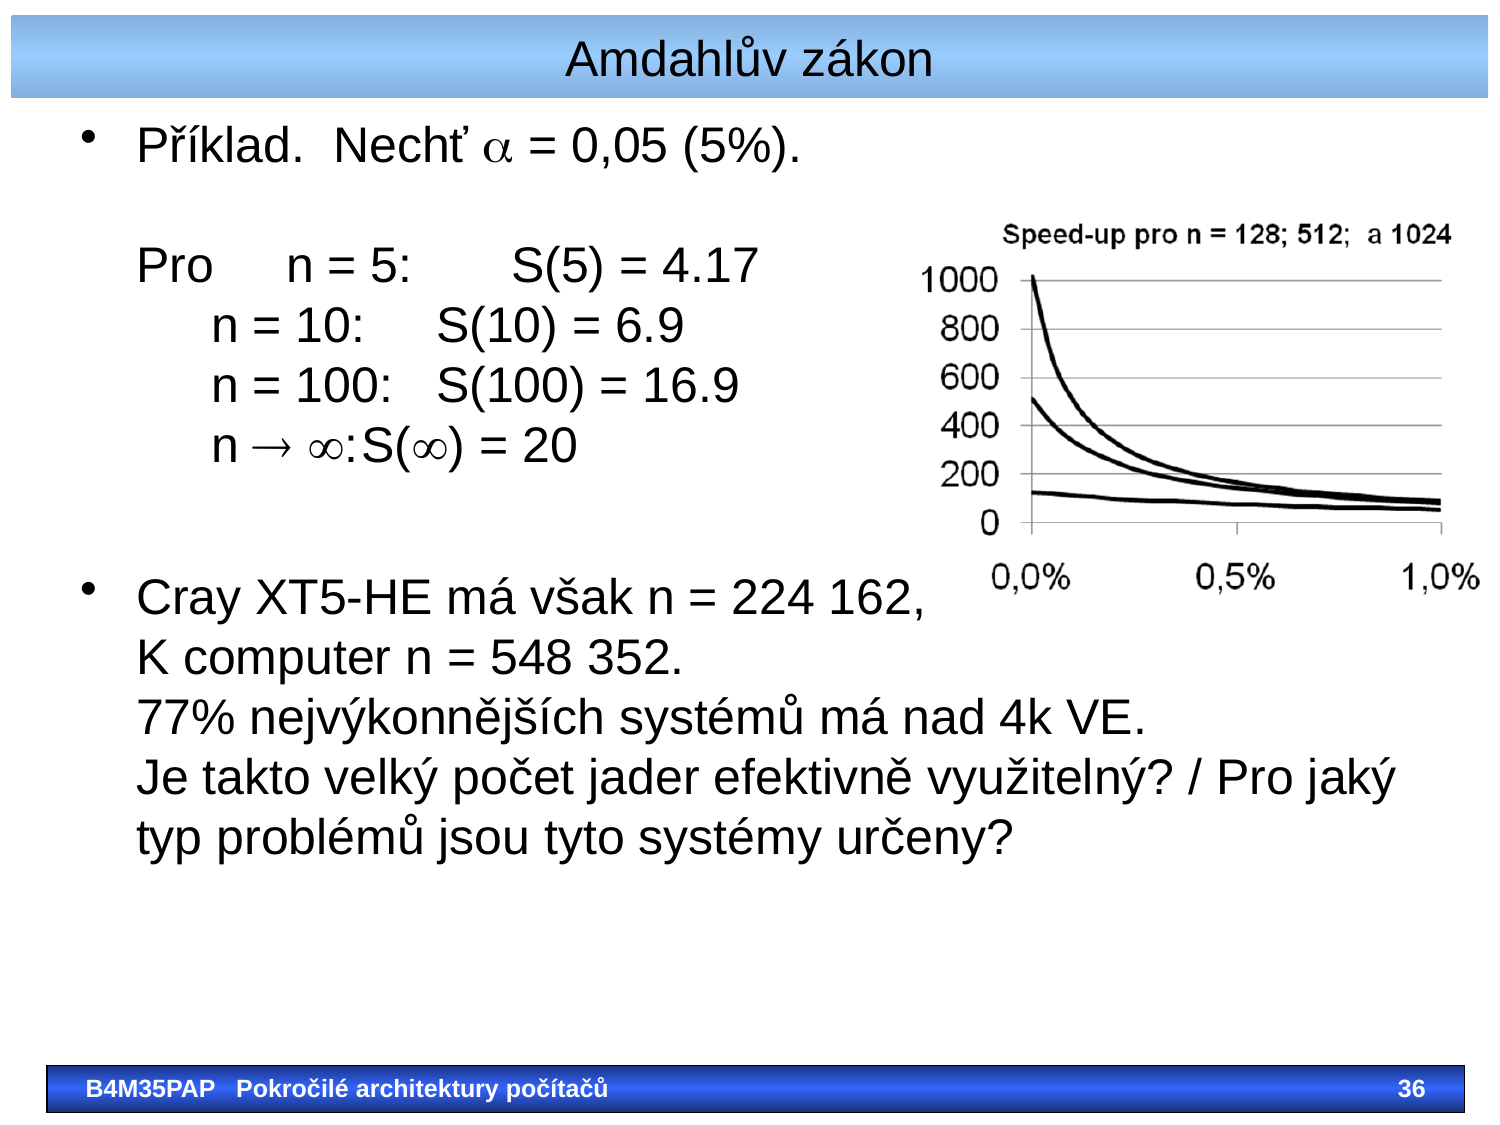

# Amdahlův zákon
Příklad. Nechť  = 0,05 (5%).
Pro 	n = 5:		S(5) = 4.17
	n = 10:	S(10) = 6.9
	n = 100:	S(100) = 16.9
	n  :	S() = 20
Cray XT5-HE má však n = 224 162,
K computer n = 548 352.
77% nejvýkonnějších systémů má nad 4k VE.
Je takto velký počet jader efektivně využitelný? / Pro jaký typ problémů jsou tyto systémy určeny?
B4M35PAP Pokročilé architektury počítačů